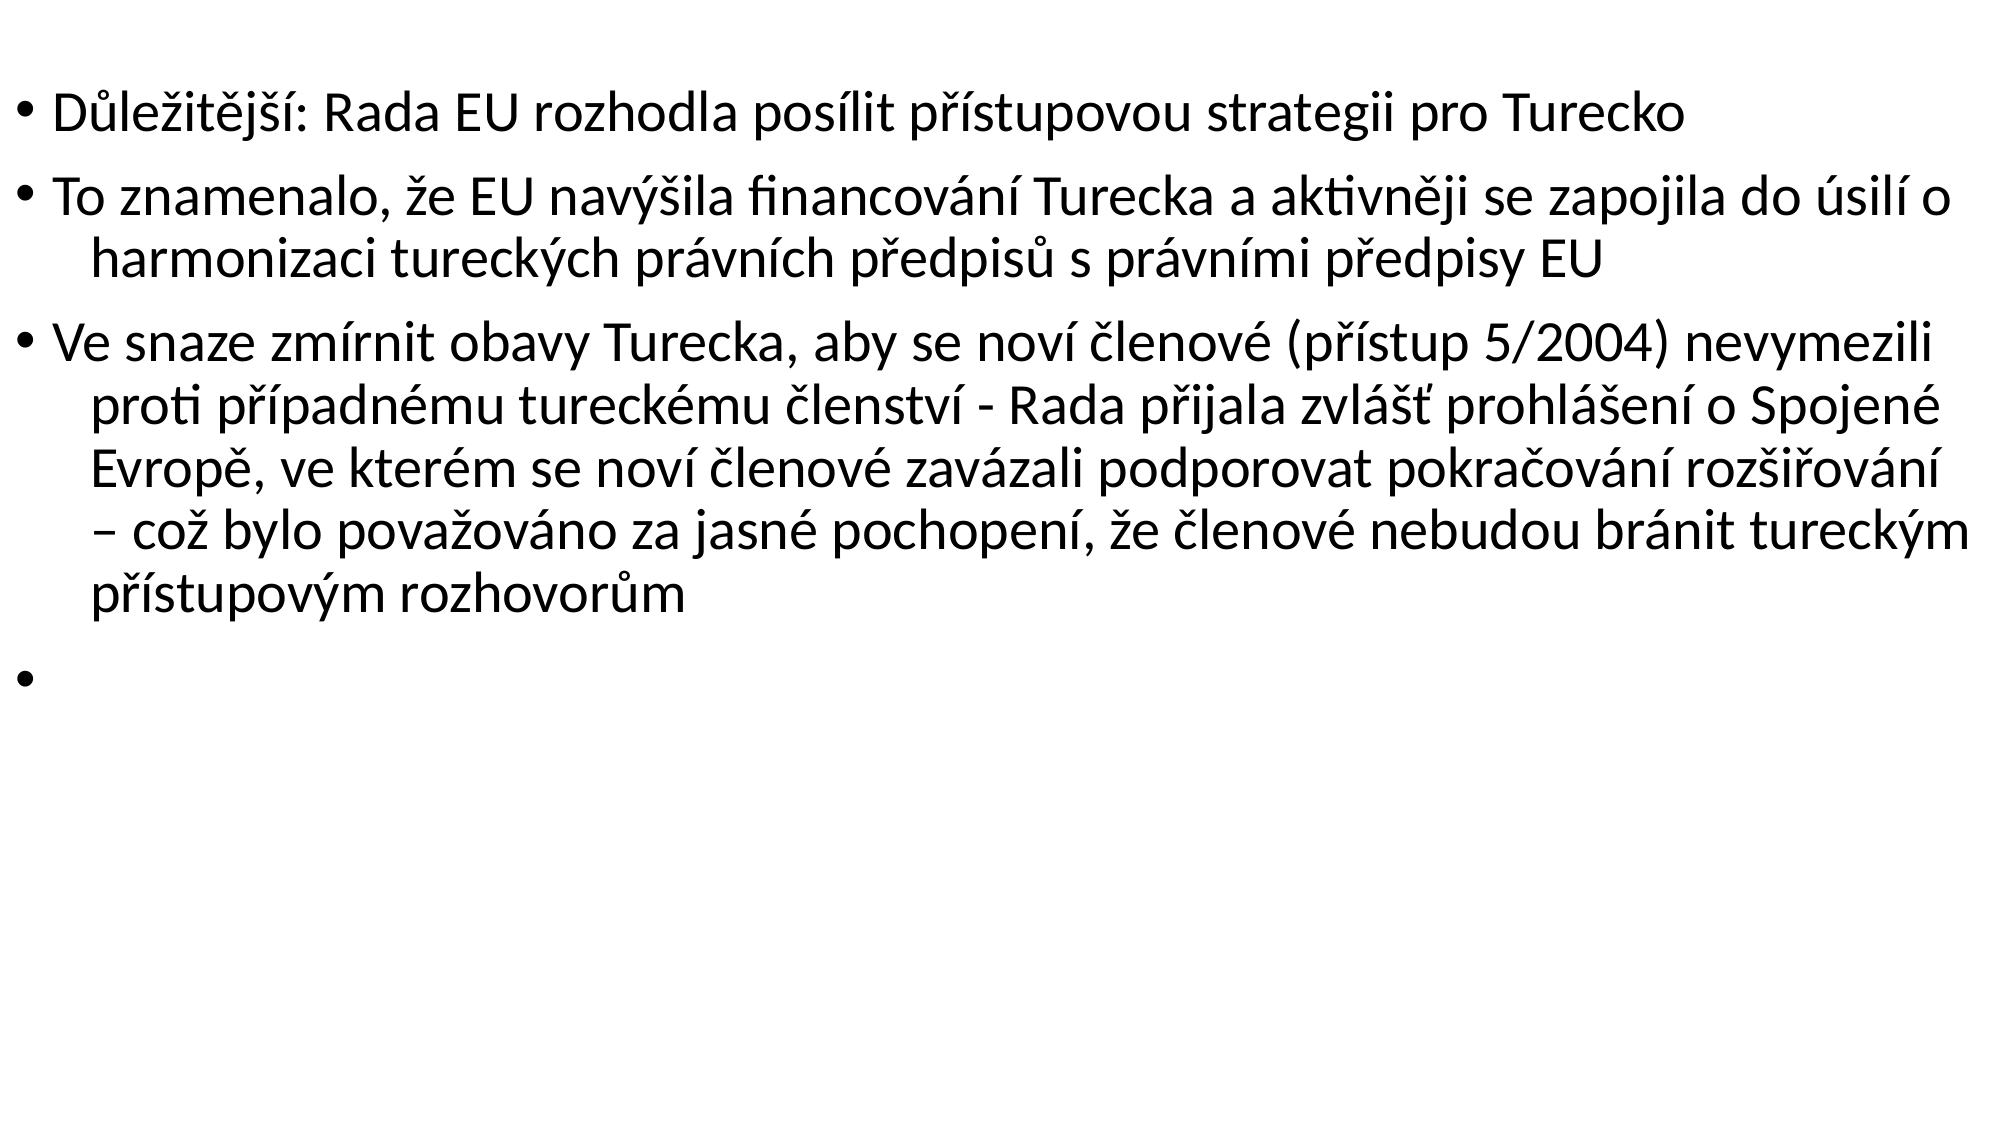

#
Důležitější: Rada EU rozhodla posílit přístupovou strategii pro Turecko
To znamenalo, že EU navýšila financování Turecka a aktivněji se zapojila do úsilí o harmonizaci tureckých právních předpisů s právními předpisy EU
Ve snaze zmírnit obavy Turecka, aby se noví členové (přístup 5/2004) nevymezili proti případnému tureckému členství - Rada přijala zvlášť prohlášení o Spojené Evropě, ve kterém se noví členové zavázali podporovat pokračování rozšiřování – což bylo považováno za jasné pochopení, že členové nebudou bránit tureckým přístupovým rozhovorům